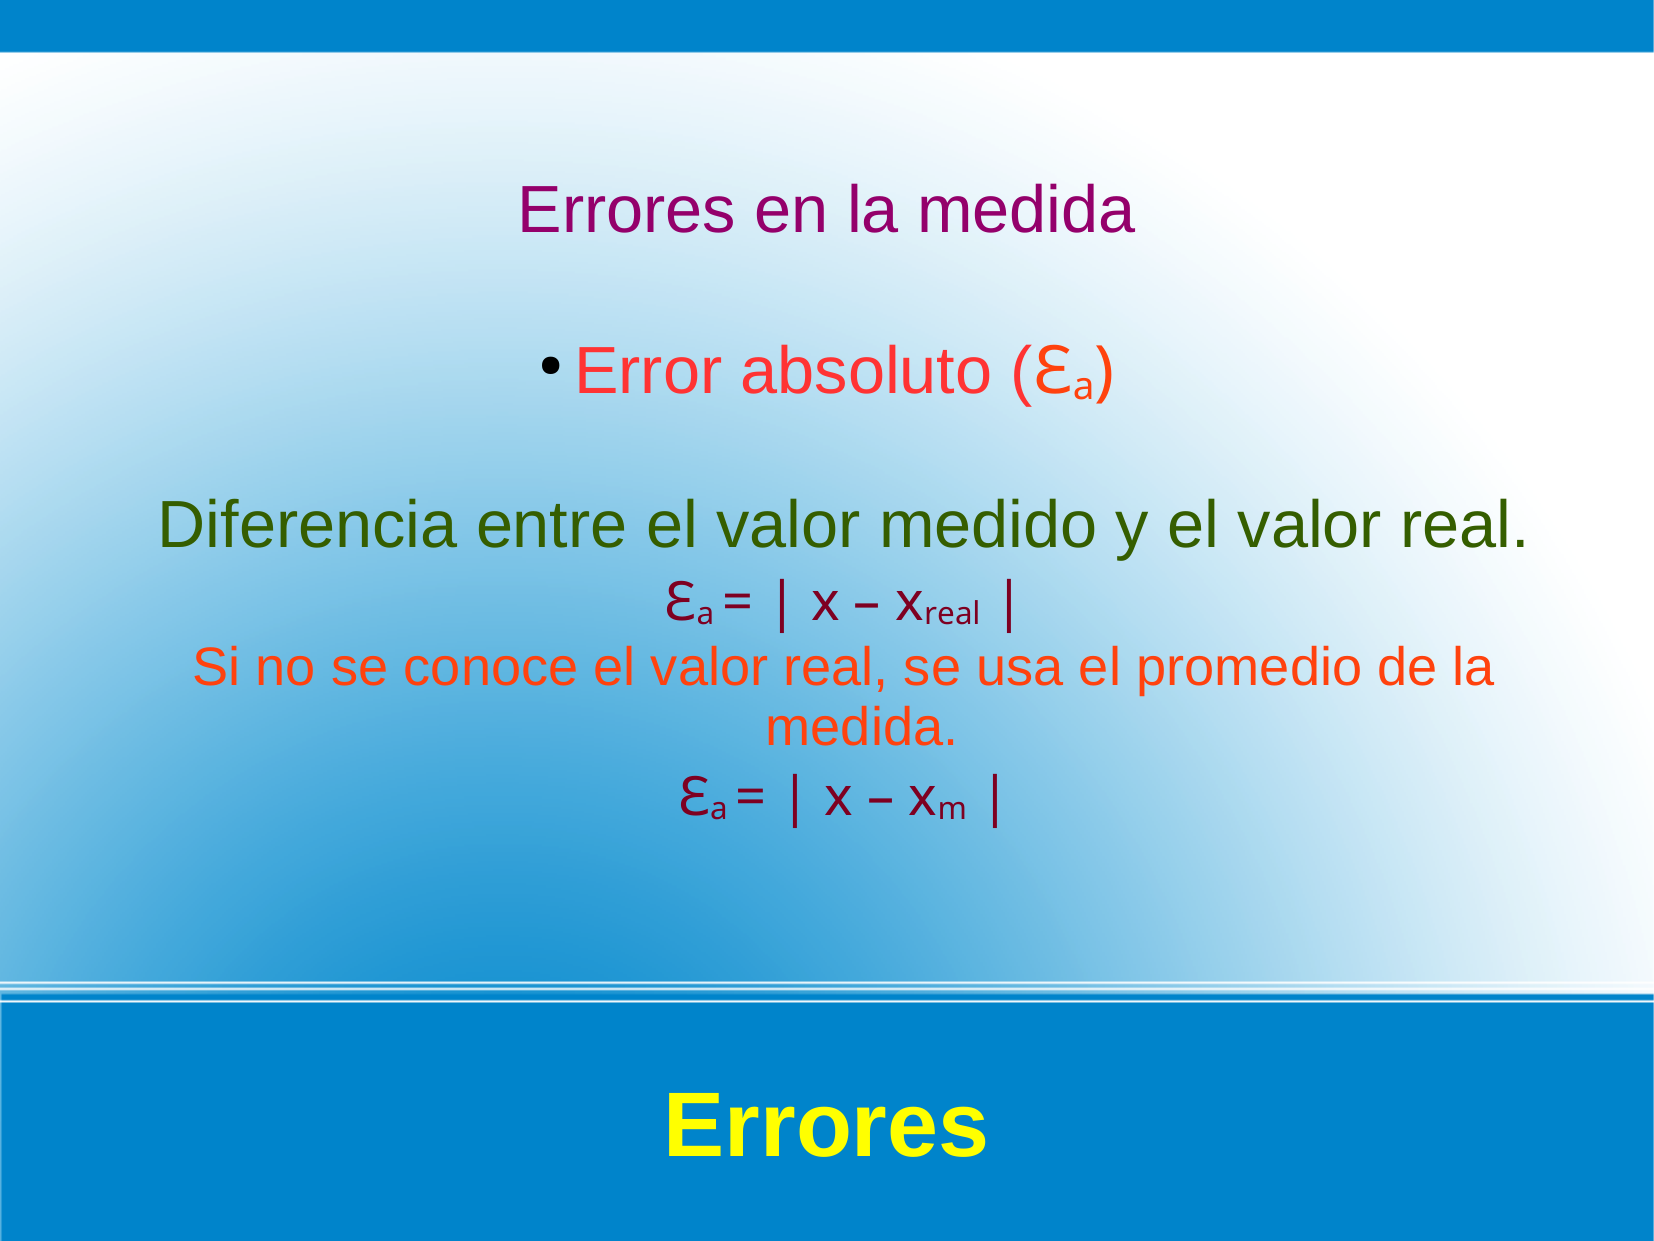

Errores en la medida
Error absoluto (Ɛa)
Diferencia entre el valor medido y el valor real.
Ɛa = | x – xreal |
Si no se conoce el valor real, se usa el promedio de la medida.
Ɛa = | x – xm |
# Errores